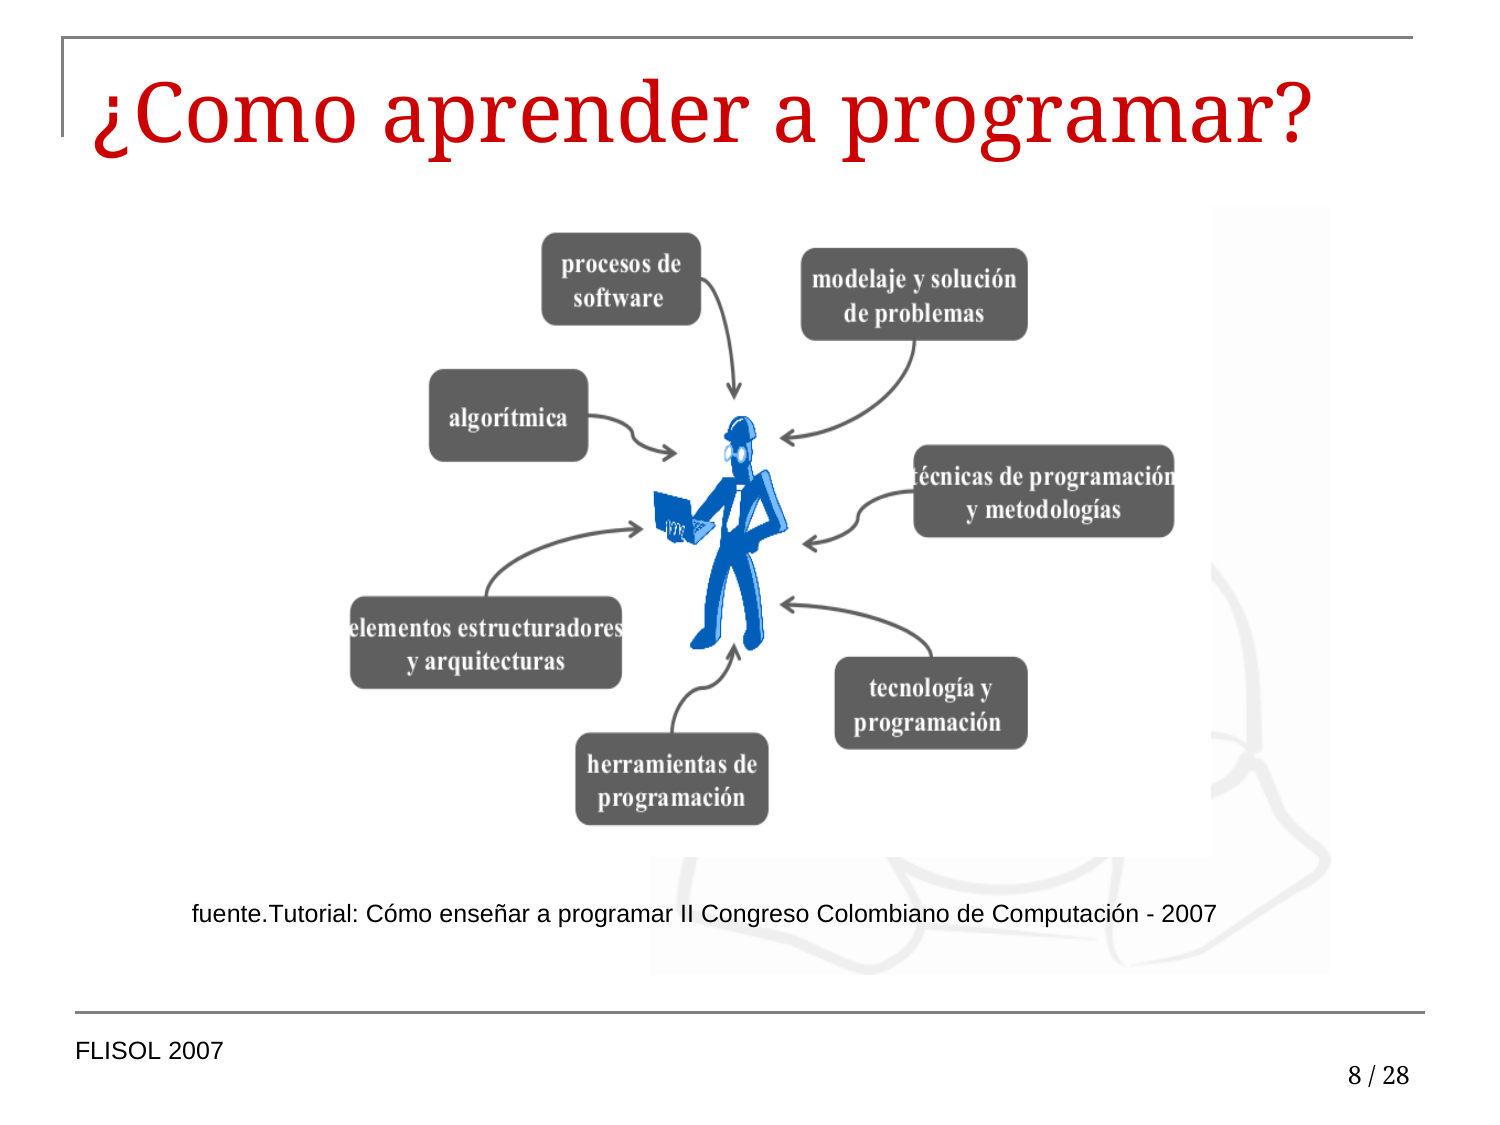

# ¿Como aprender a programar?
fuente.Tutorial: Cómo enseñar a programar II Congreso Colombiano de Computación - 2007
8
COMPETISOFT